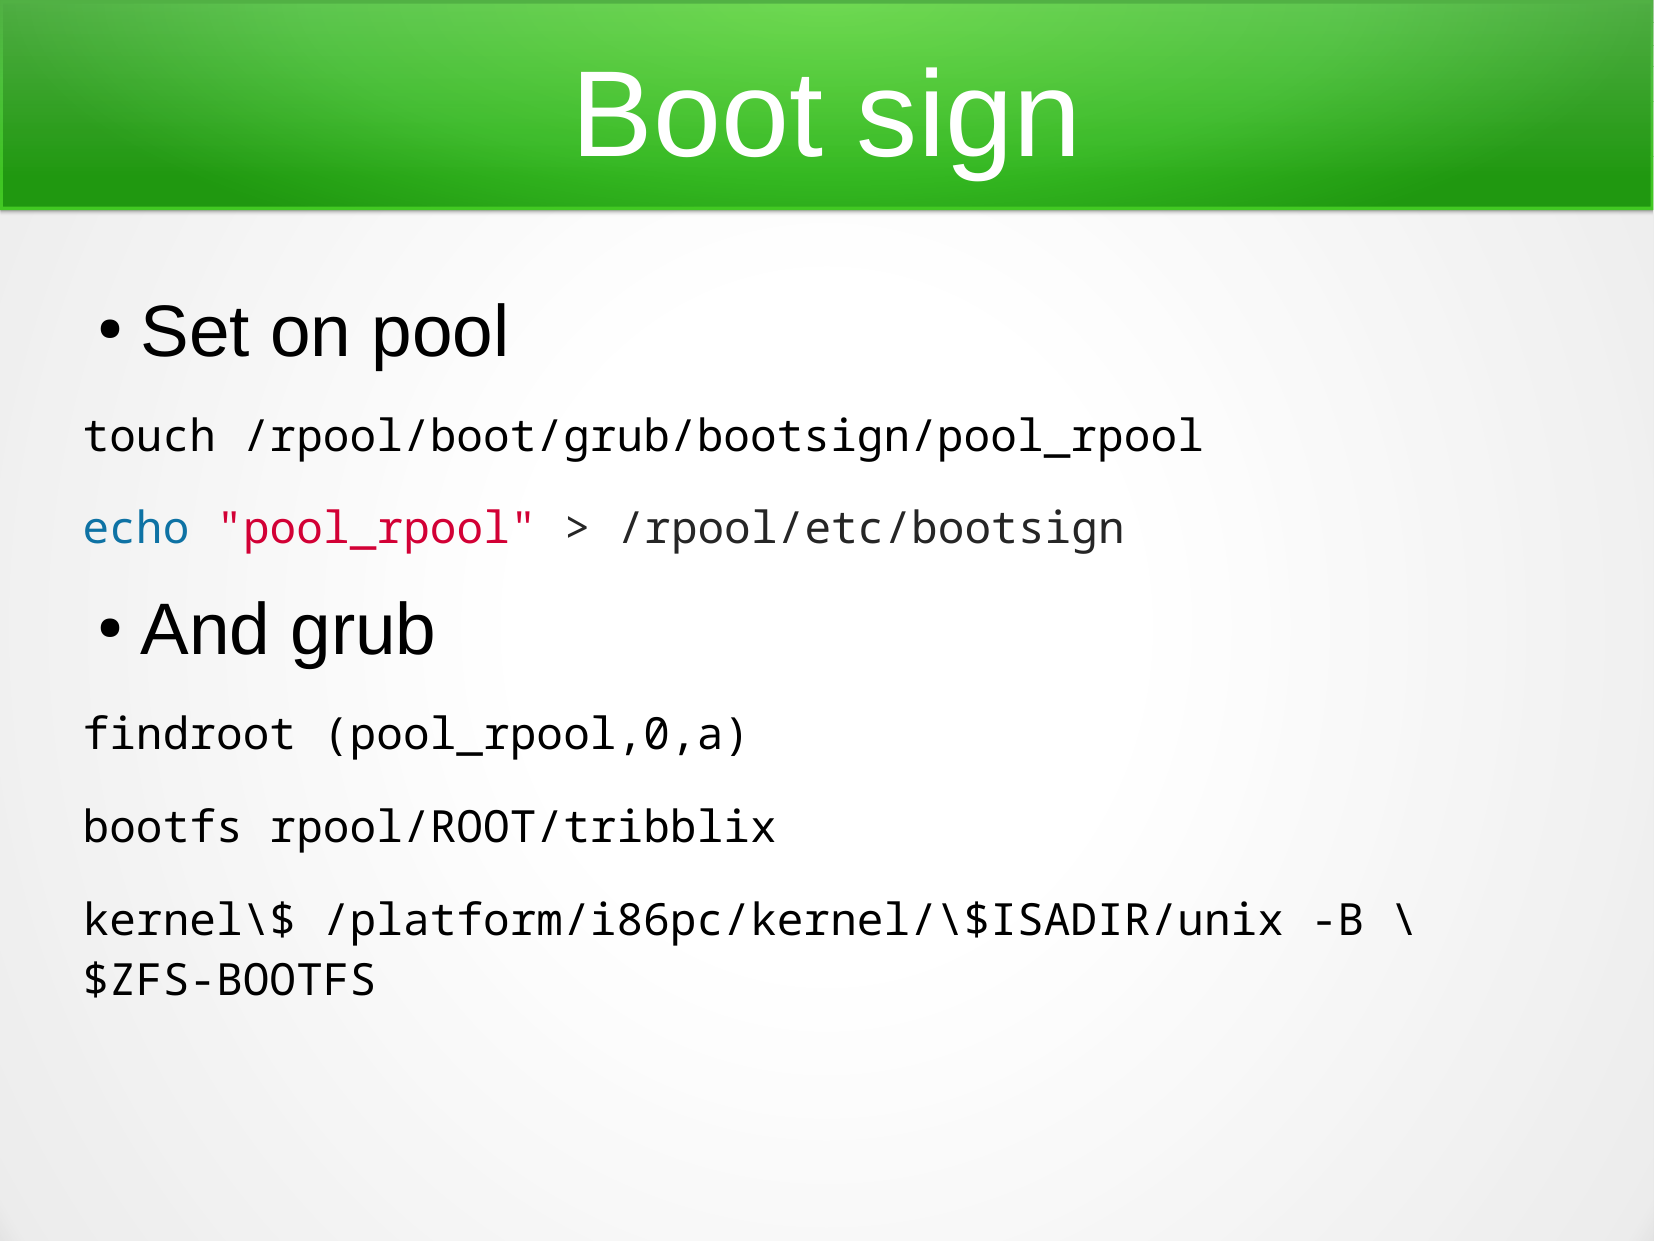

# Boot sign
Set on pool
touch /rpool/boot/grub/bootsign/pool_rpool
echo "pool_rpool" > /rpool/etc/bootsign
And grub
findroot (pool_rpool,0,a)
bootfs rpool/ROOT/tribblix
kernel\$ /platform/i86pc/kernel/\$ISADIR/unix -B \$ZFS-BOOTFS